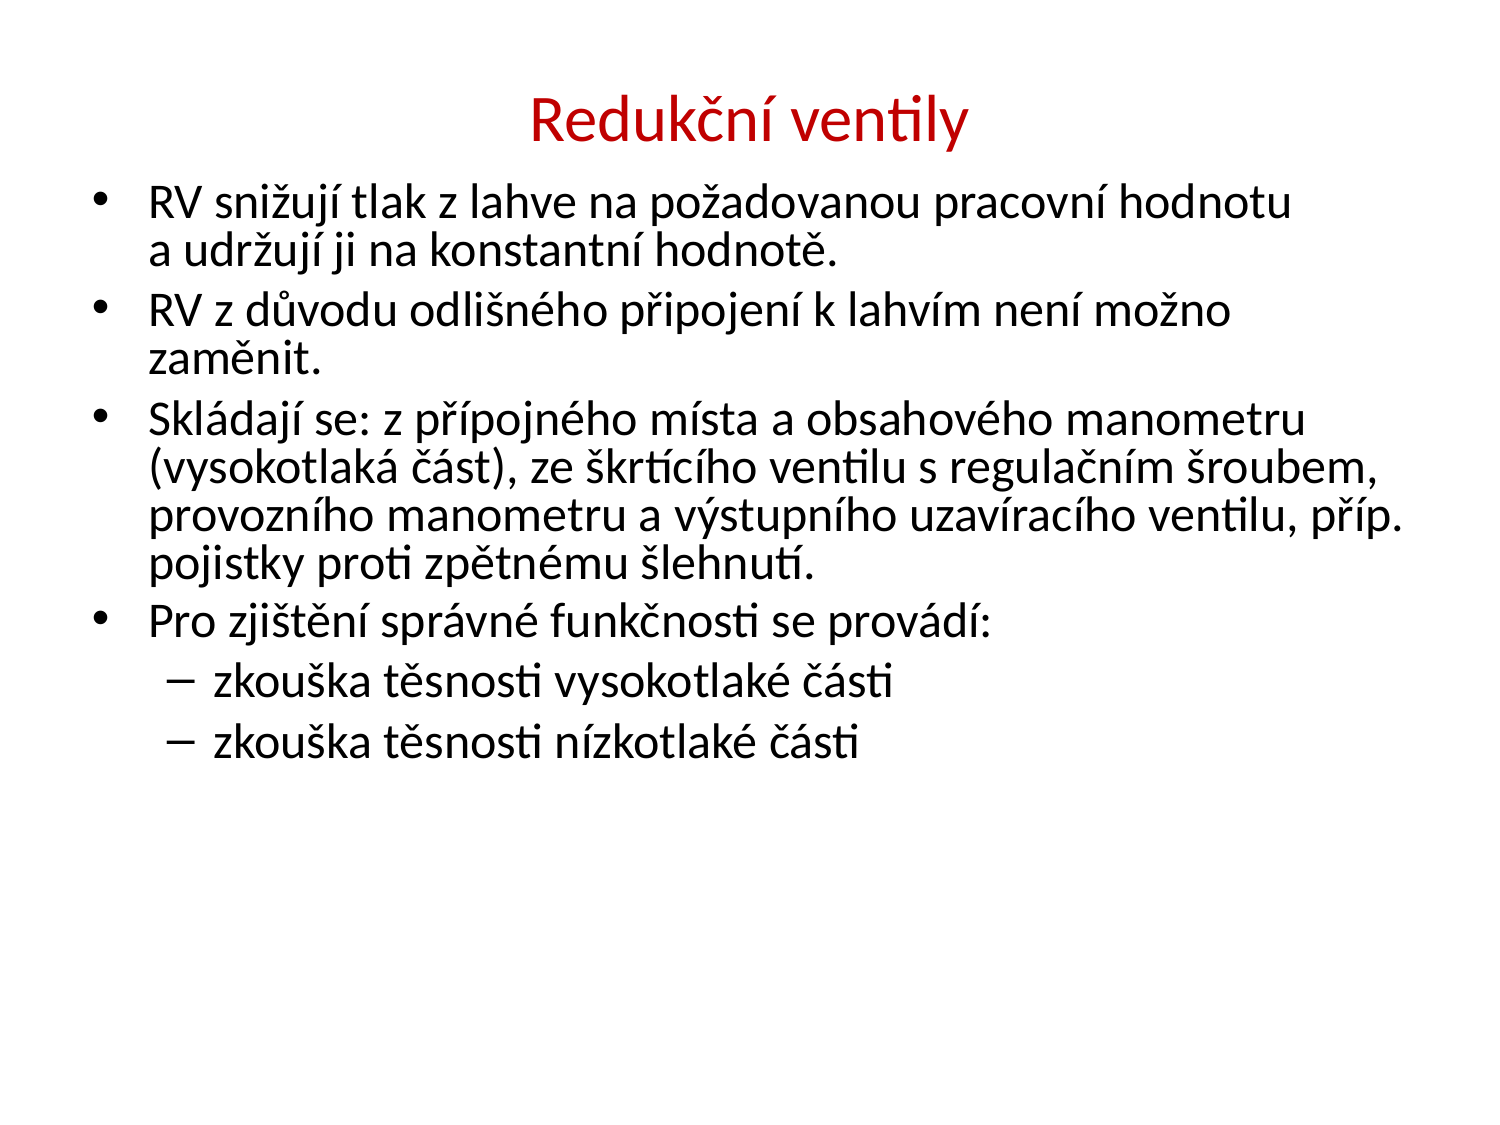

# Redukční ventily
RV snižují tlak z lahve na požadovanou pracovní hodnotu
a udržují ji na konstantní hodnotě.
RV z důvodu odlišného připojení k lahvím není možno zaměnit.
Skládají se: z přípojného místa a obsahového manometru (vysokotlaká část), ze škrtícího ventilu s regulačním šroubem, provozního manometru a výstupního uzavíracího ventilu, příp. pojistky proti zpětnému šlehnutí.
Pro zjištění správné funkčnosti se provádí:
zkouška těsnosti vysokotlaké části
zkouška těsnosti nízkotlaké části